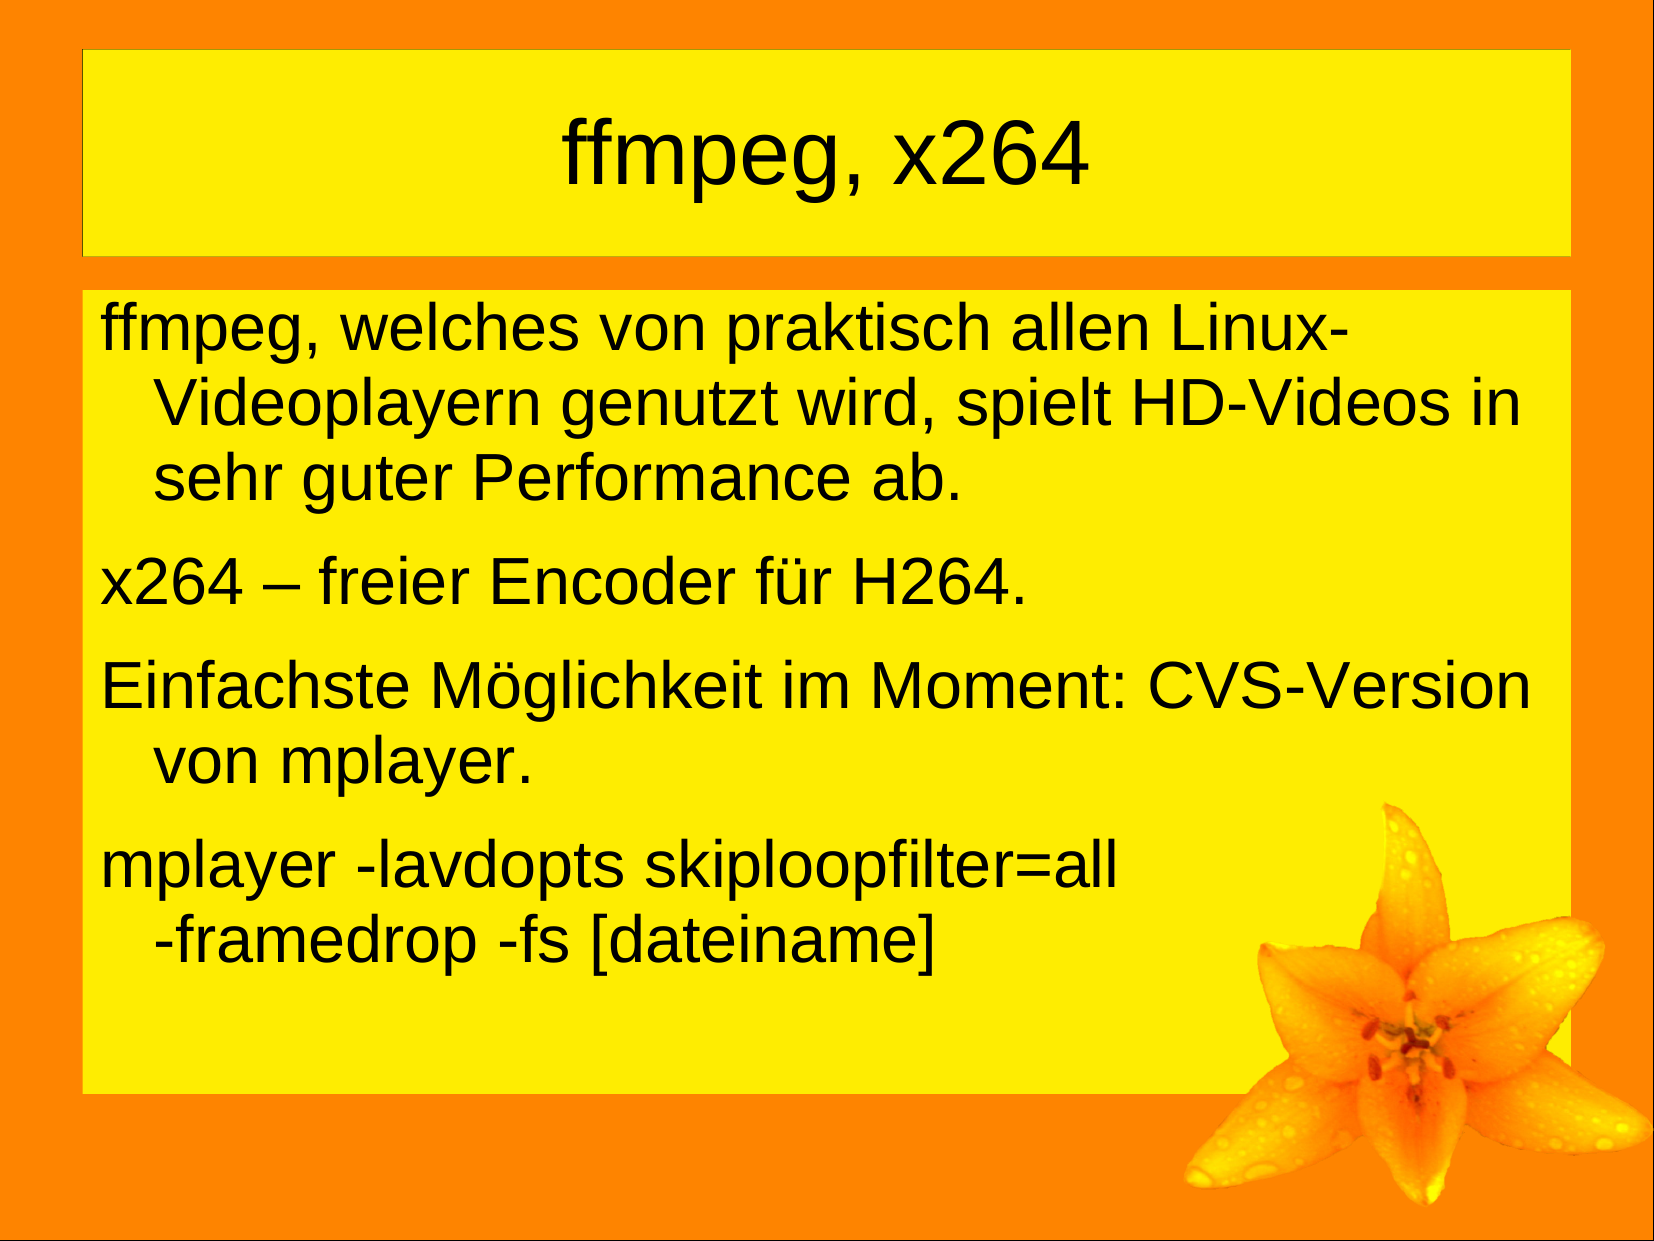

# ffmpeg, x264
ffmpeg, welches von praktisch allen Linux-Videoplayern genutzt wird, spielt HD-Videos in sehr guter Performance ab.
x264 – freier Encoder für H264.
Einfachste Möglichkeit im Moment: CVS-Version von mplayer.
mplayer -lavdopts skiploopfilter=all
-framedrop -fs [dateiname]